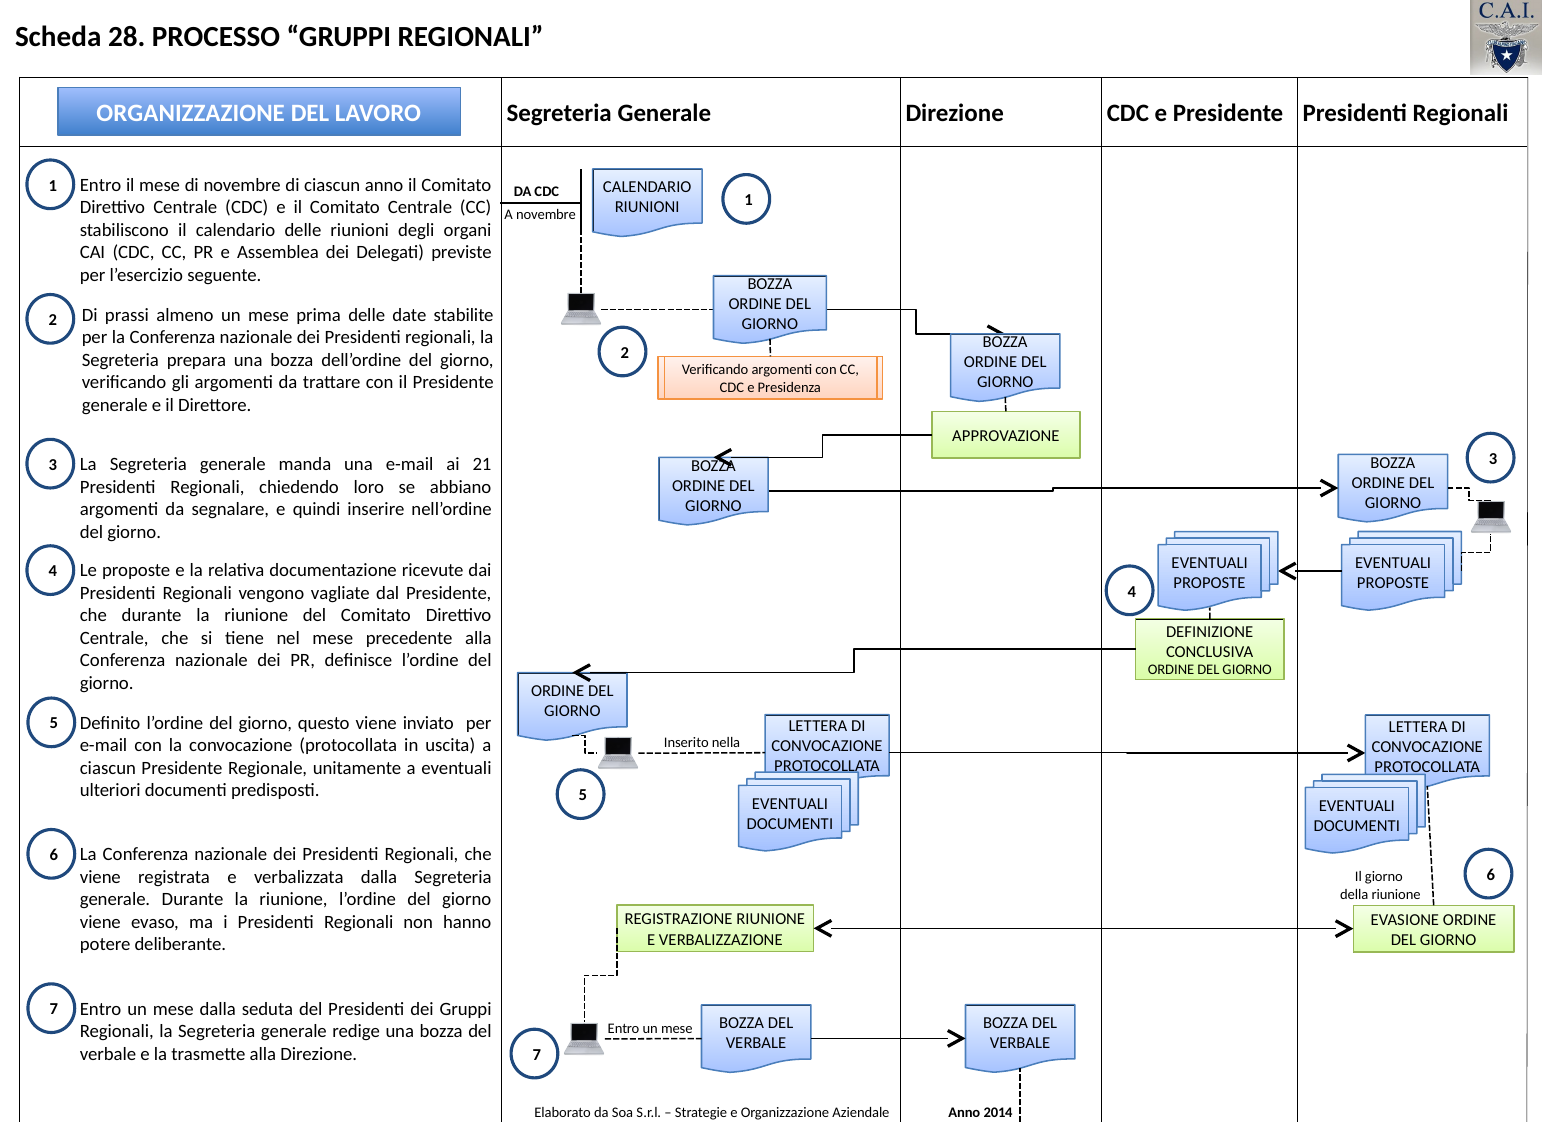

Scheda 28. PROCESSO “GRUPPI REGIONALI”
Presidenti Regionali
Segreteria Generale
Direzione
CDC e Presidente
ORGANIZZAZIONE DEL LAVORO
1
Entro il mese di novembre di ciascun anno il Comitato Direttivo Centrale (CDC) e il Comitato Centrale (CC) stabiliscono il calendario delle riunioni degli organi CAI (CDC, CC, PR e Assemblea dei Delegati) previste per l’esercizio seguente.
CALENDARIO RIUNIONI
DA CDC
1
A novembre
BOZZA ORDINE DEL GIORNO
2
Di prassi almeno un mese prima delle date stabilite per la Conferenza nazionale dei Presidenti regionali, la Segreteria prepara una bozza dell’ordine del giorno, verificando gli argomenti da trattare con il Presidente generale e il Direttore.
2
BOZZA ORDINE DEL GIORNO
Verificando argomenti con CC, CDC e Presidenza
APPROVAZIONE
3
3
La Segreteria generale manda una e-mail ai 21 Presidenti Regionali, chiedendo loro se abbiano argomenti da segnalare, e quindi inserire nell’ordine del giorno.
BOZZA ORDINE DEL GIORNO
BOZZA ORDINE DEL GIORNO
EVENTUALI PROPOSTE
EVENTUALI PROPOSTE
4
Le proposte e la relativa documentazione ricevute dai Presidenti Regionali vengono vagliate dal Presidente, che durante la riunione del Comitato Direttivo Centrale, che si tiene nel mese precedente alla Conferenza nazionale dei PR, definisce l’ordine del giorno.
4
DEFINIZIONE CONCLUSIVA ORDINE DEL GIORNO
ORDINE DEL GIORNO
5
Definito l’ordine del giorno, questo viene inviato per e-mail con la convocazione (protocollata in uscita) a ciascun Presidente Regionale, unitamente a eventuali ulteriori documenti predisposti.
LETTERA DI CONVOCAZIONE PROTOCOLLATA
LETTERA DI CONVOCAZIONE PROTOCOLLATA
Inserito nella
5
EVENTUALI DOCUMENTI
EVENTUALI DOCUMENTI
6
La Conferenza nazionale dei Presidenti Regionali, che viene registrata e verbalizzata dalla Segreteria generale. Durante la riunione, l’ordine del giorno viene evaso, ma i Presidenti Regionali non hanno potere deliberante.
6
Il giorno
della riunione
REGISTRAZIONE RIUNIONE E VERBALIZZAZIONE
EVASIONE ORDINE DEL GIORNO
7
Entro un mese dalla seduta del Presidenti dei Gruppi Regionali, la Segreteria generale redige una bozza del verbale e la trasmette alla Direzione.
BOZZA DEL VERBALE
BOZZA DEL VERBALE
Entro un mese
7
Elaborato da Soa S.r.l. – Strategie e Organizzazione Aziendale Anno 2014